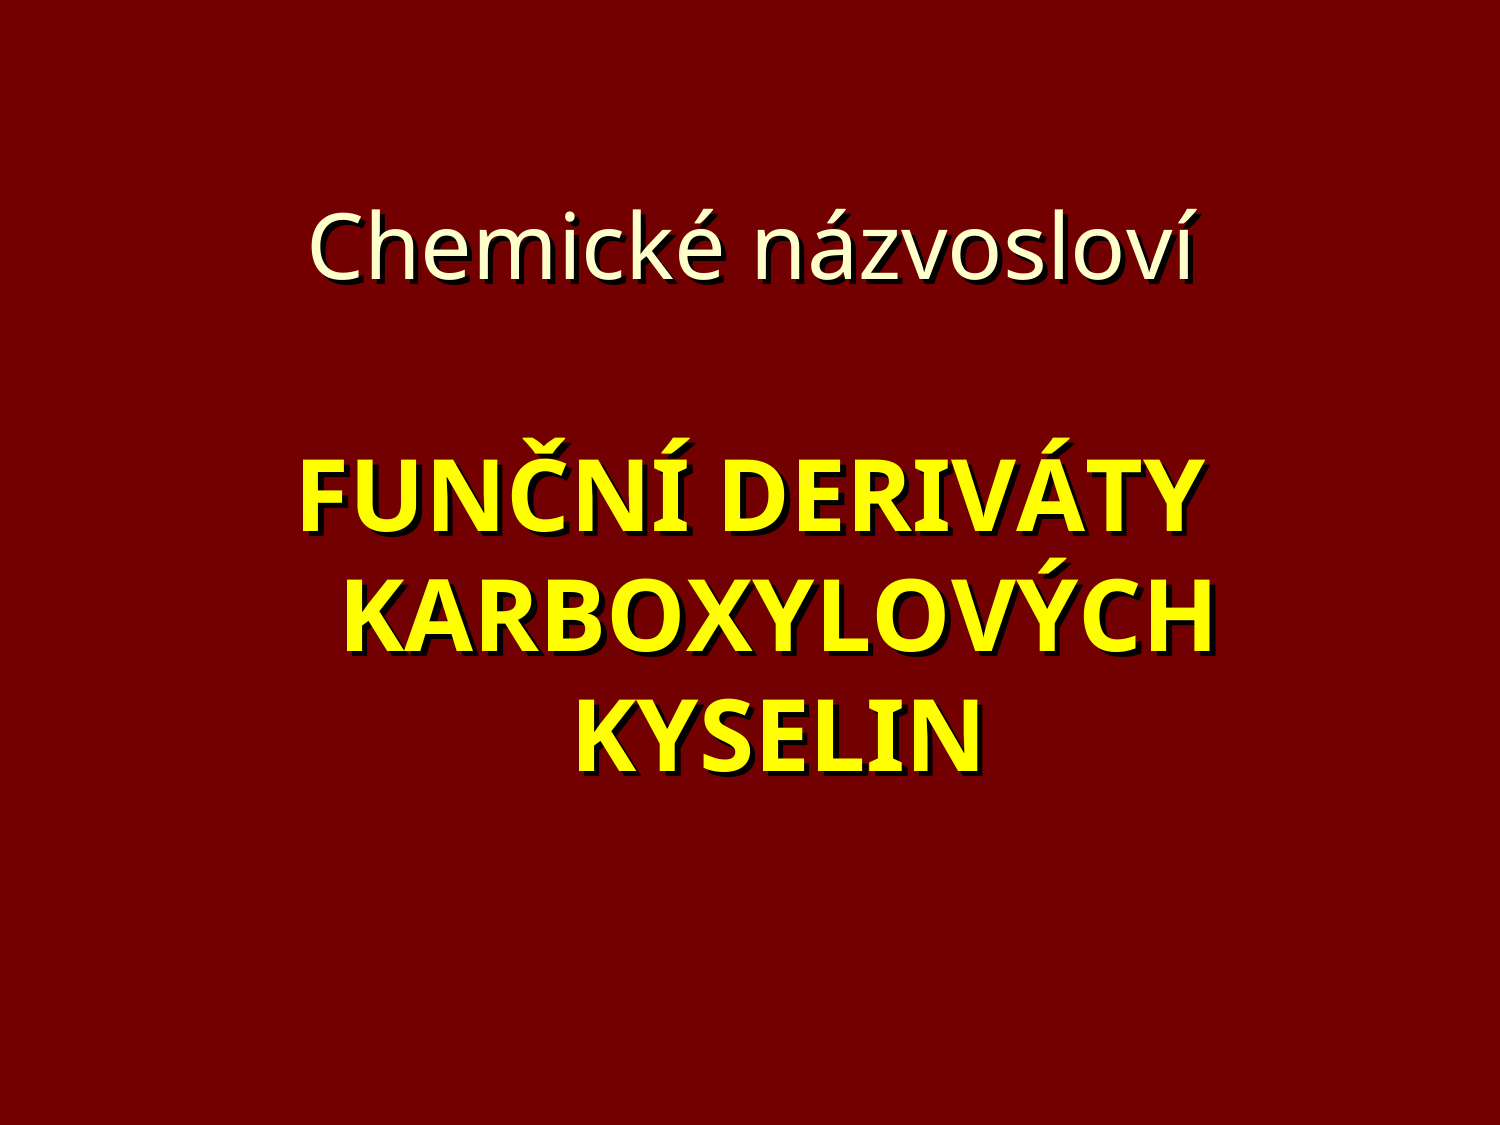

# Chemické názvosloví
FUNČNÍ DERIVÁTY KARBOXYLOVÝCH KYSELIN